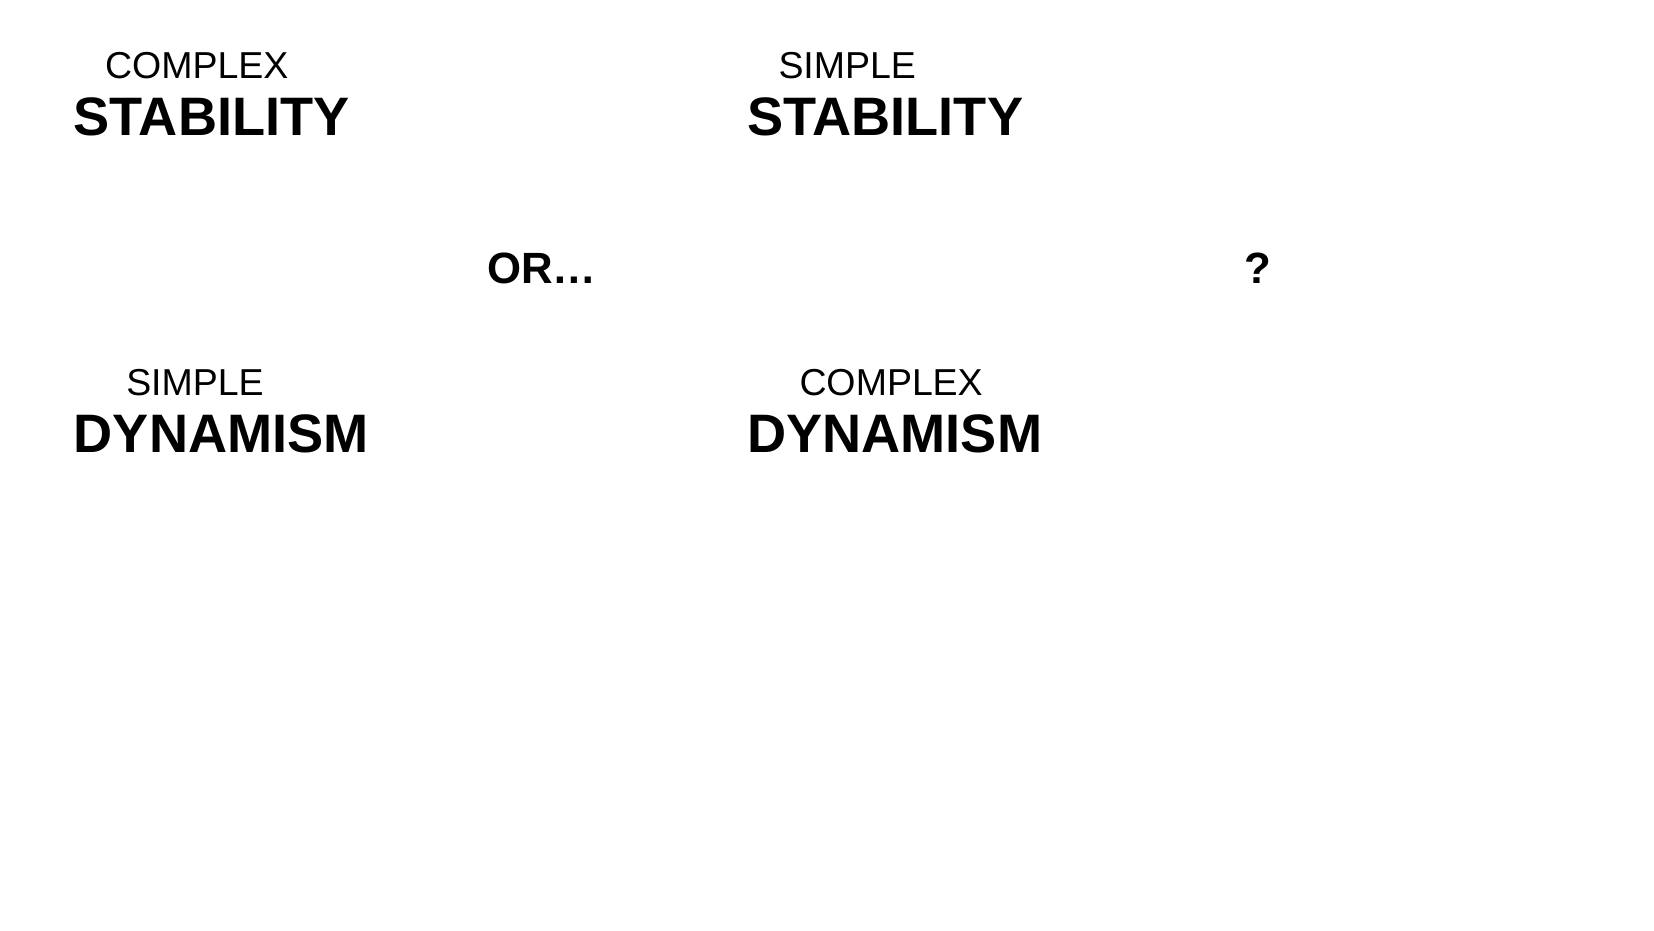

COMPLEX
STABILITY
 SIMPLE
STABILITY
OR… ?
 SIMPLE
DYNAMISM
 COMPLEX
DYNAMISM